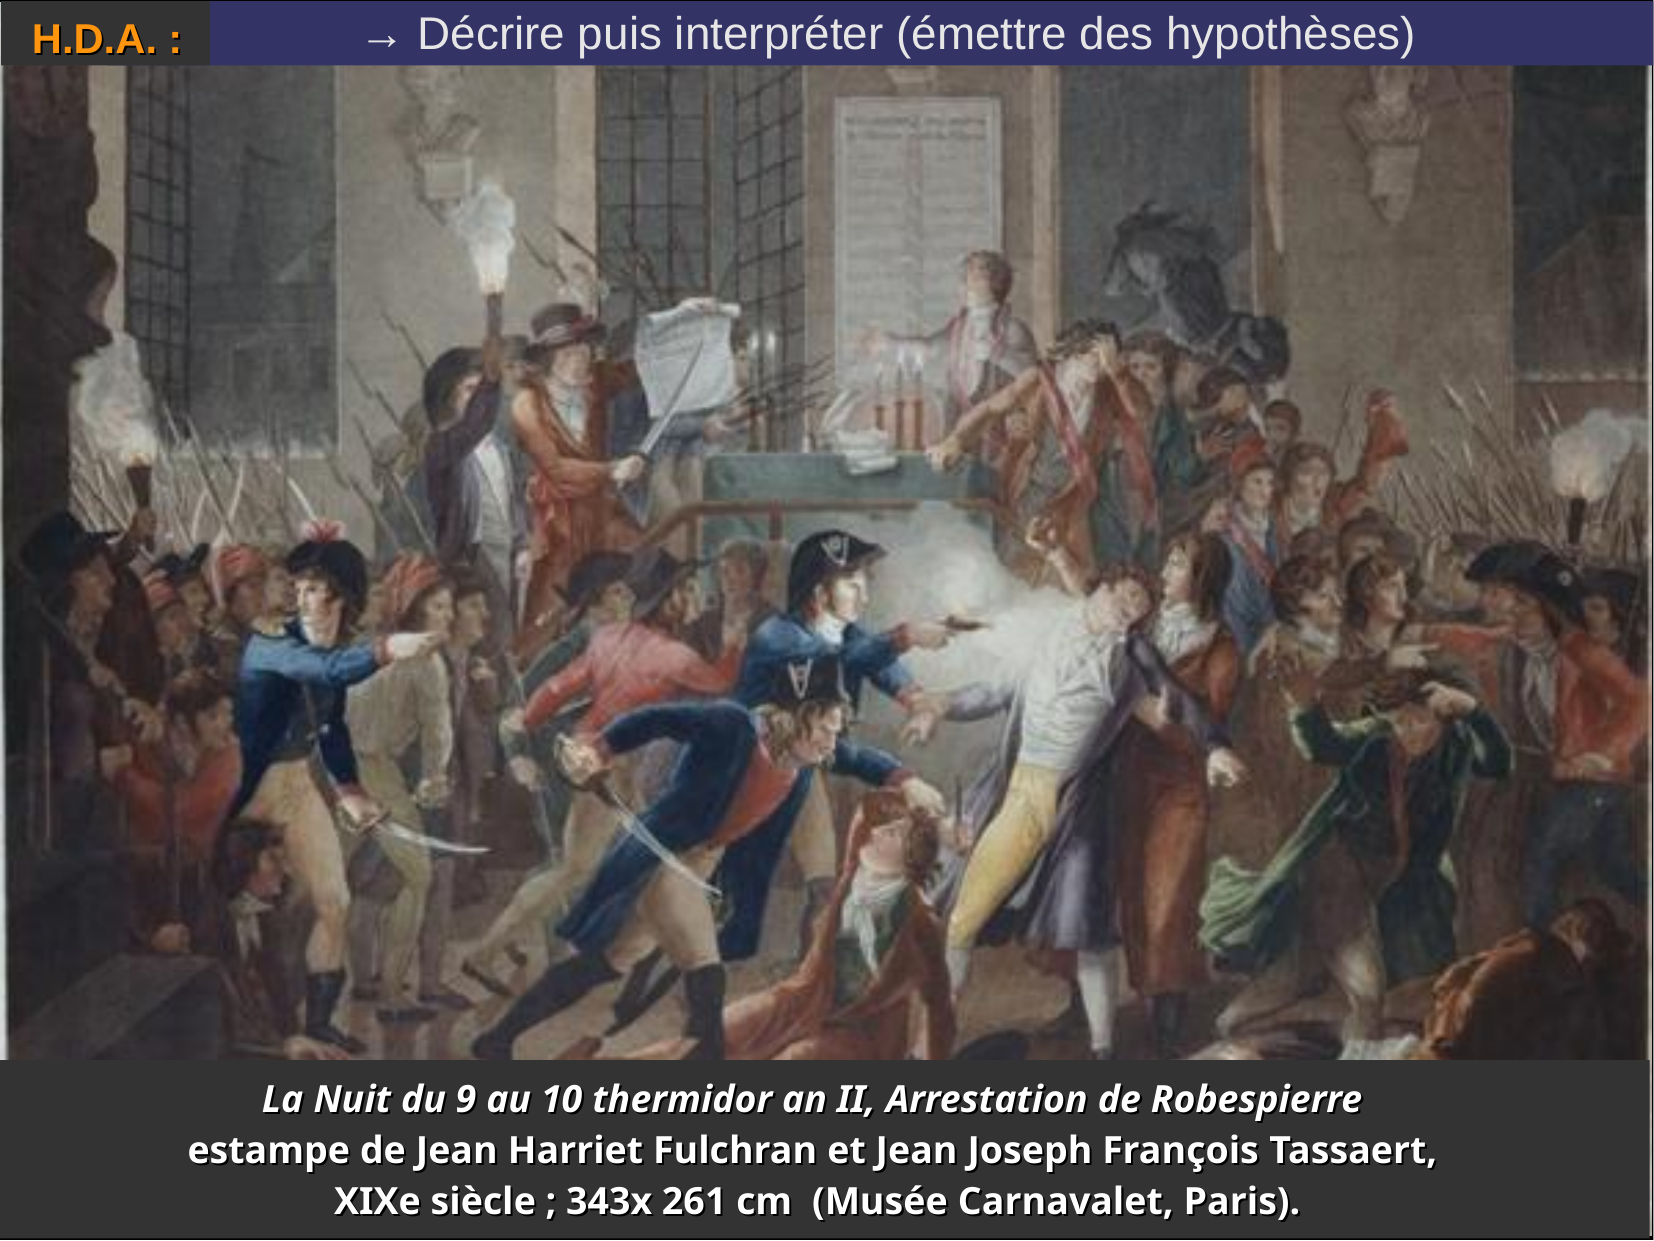

H.D.A. :
→ Décrire puis interpréter (émettre des hypothèses)
La Nuit du 9 au 10 thermidor an II, Arrestation de Robespierre
estampe de Jean Harriet Fulchran et Jean Joseph François Tassaert,
XIXe siècle ; 343x 261 cm (Musée Carnavalet, Paris).